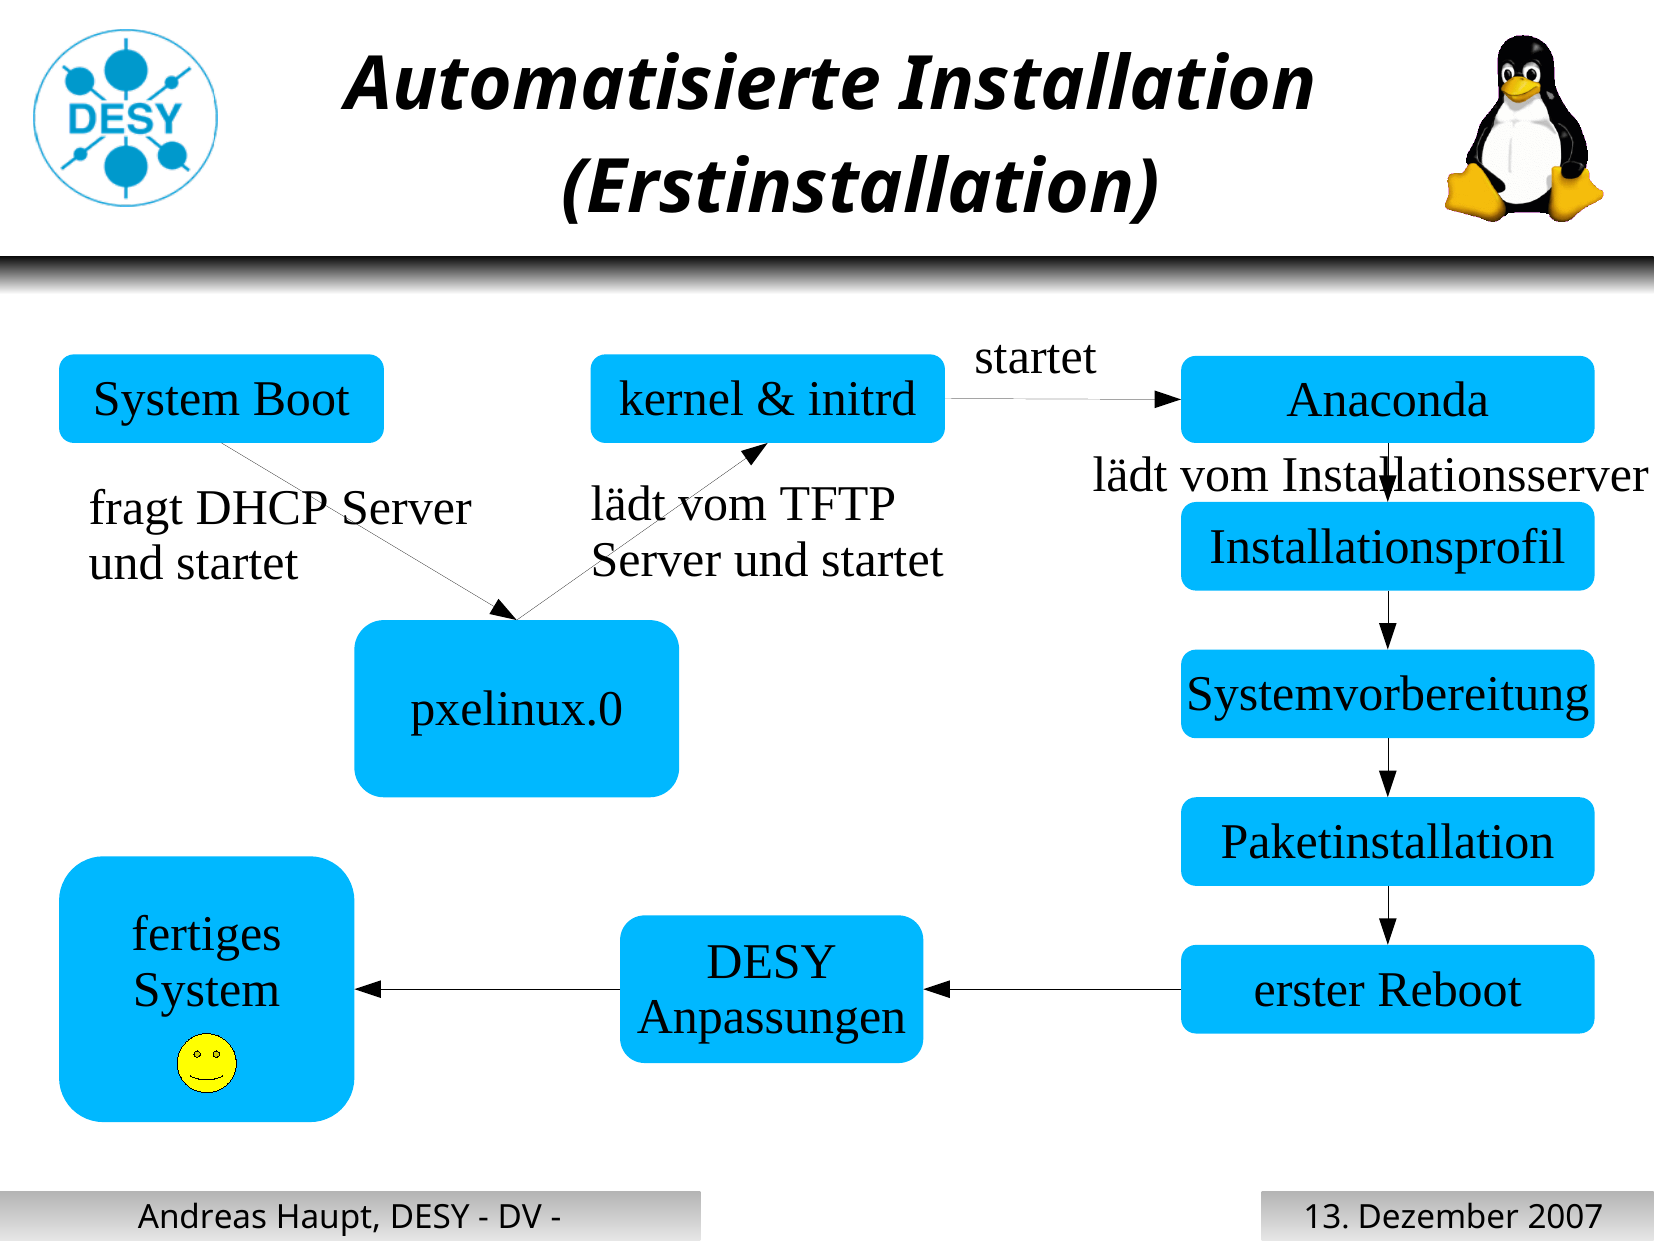

# Automatisierte Installation (Erstinstallation)
startet
System Boot
kernel & initrd
Anaconda
lädt vom Installationsserver
lädt vom TFTP
Server und startet
fragt DHCP Server
und startet
Installationsprofil
pxelinux.0
Systemvorbereitung
Paketinstallation
fertiges
System
DESY
Anpassungen
erster Reboot